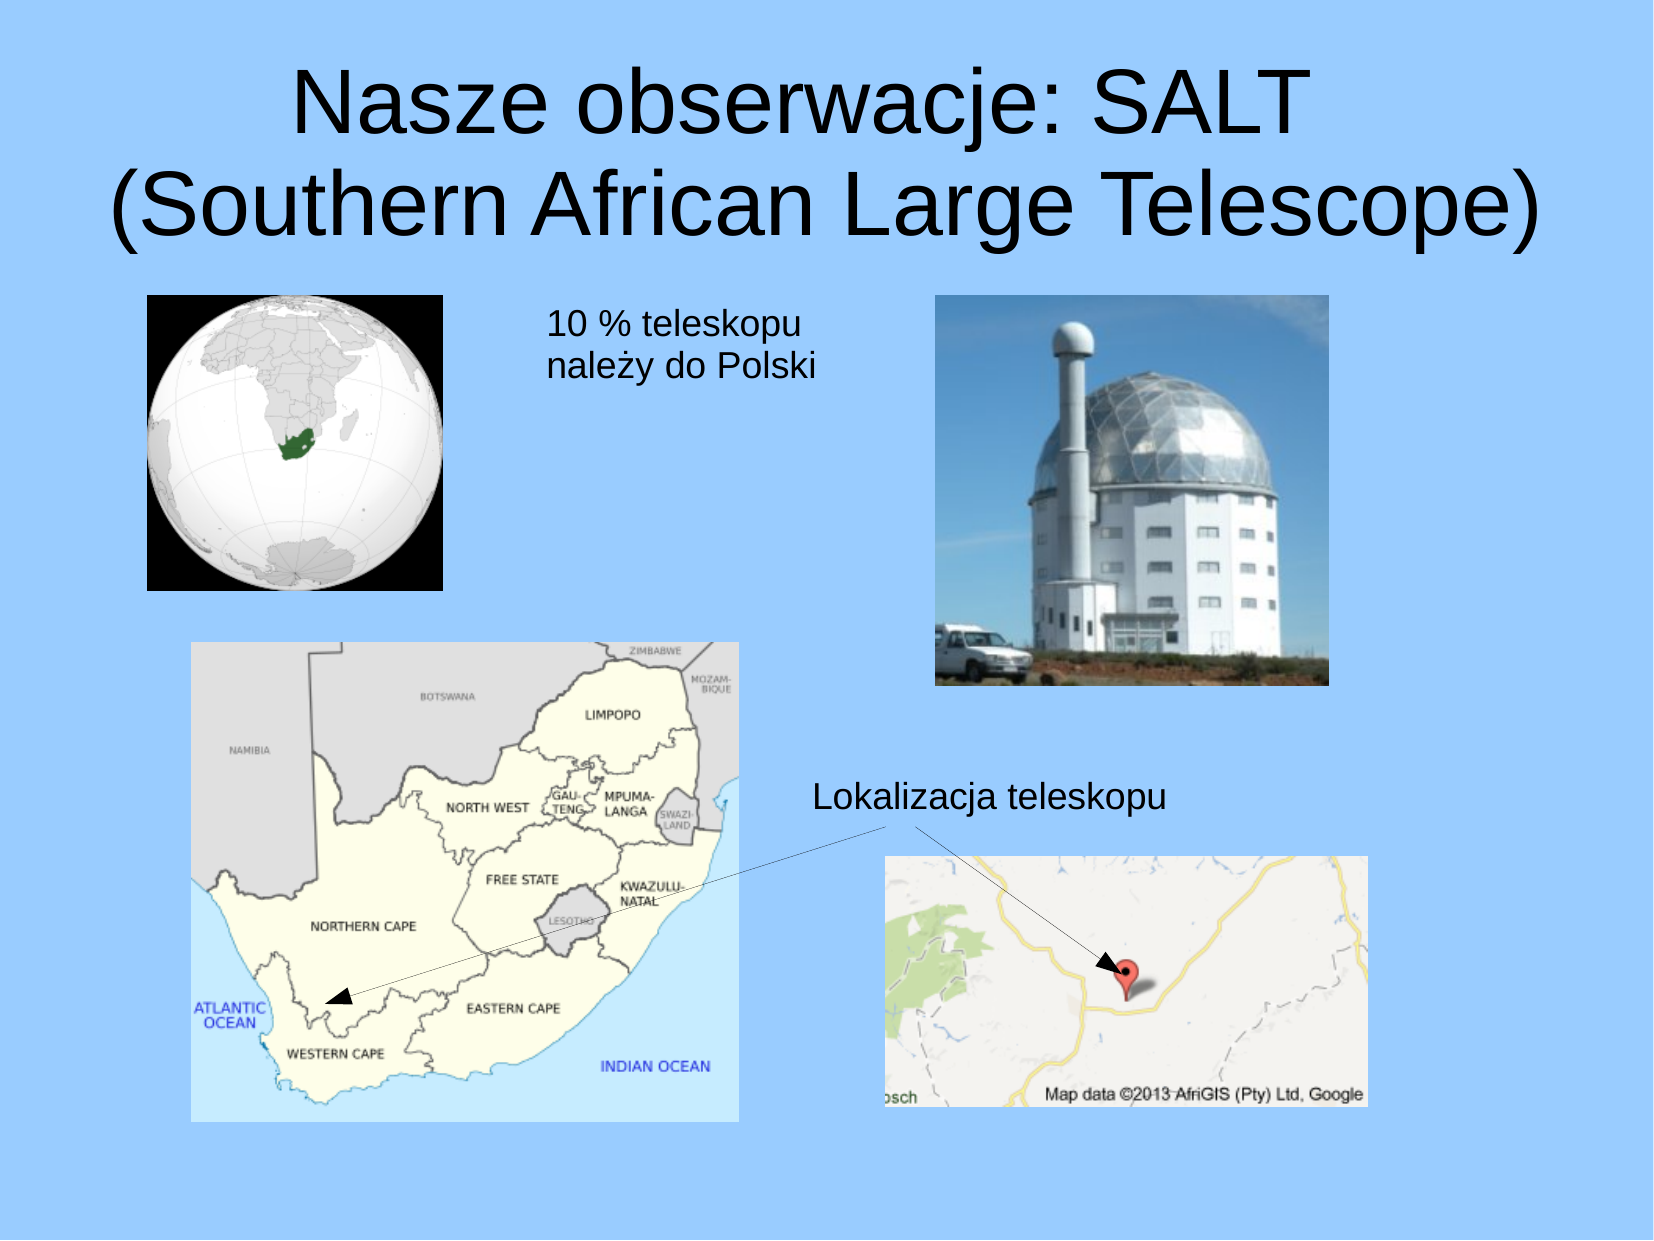

# Nasze obserwacje: SALT (Southern African Large Telescope)
10 % teleskopu należy do Polski
Lokalizacja teleskopu